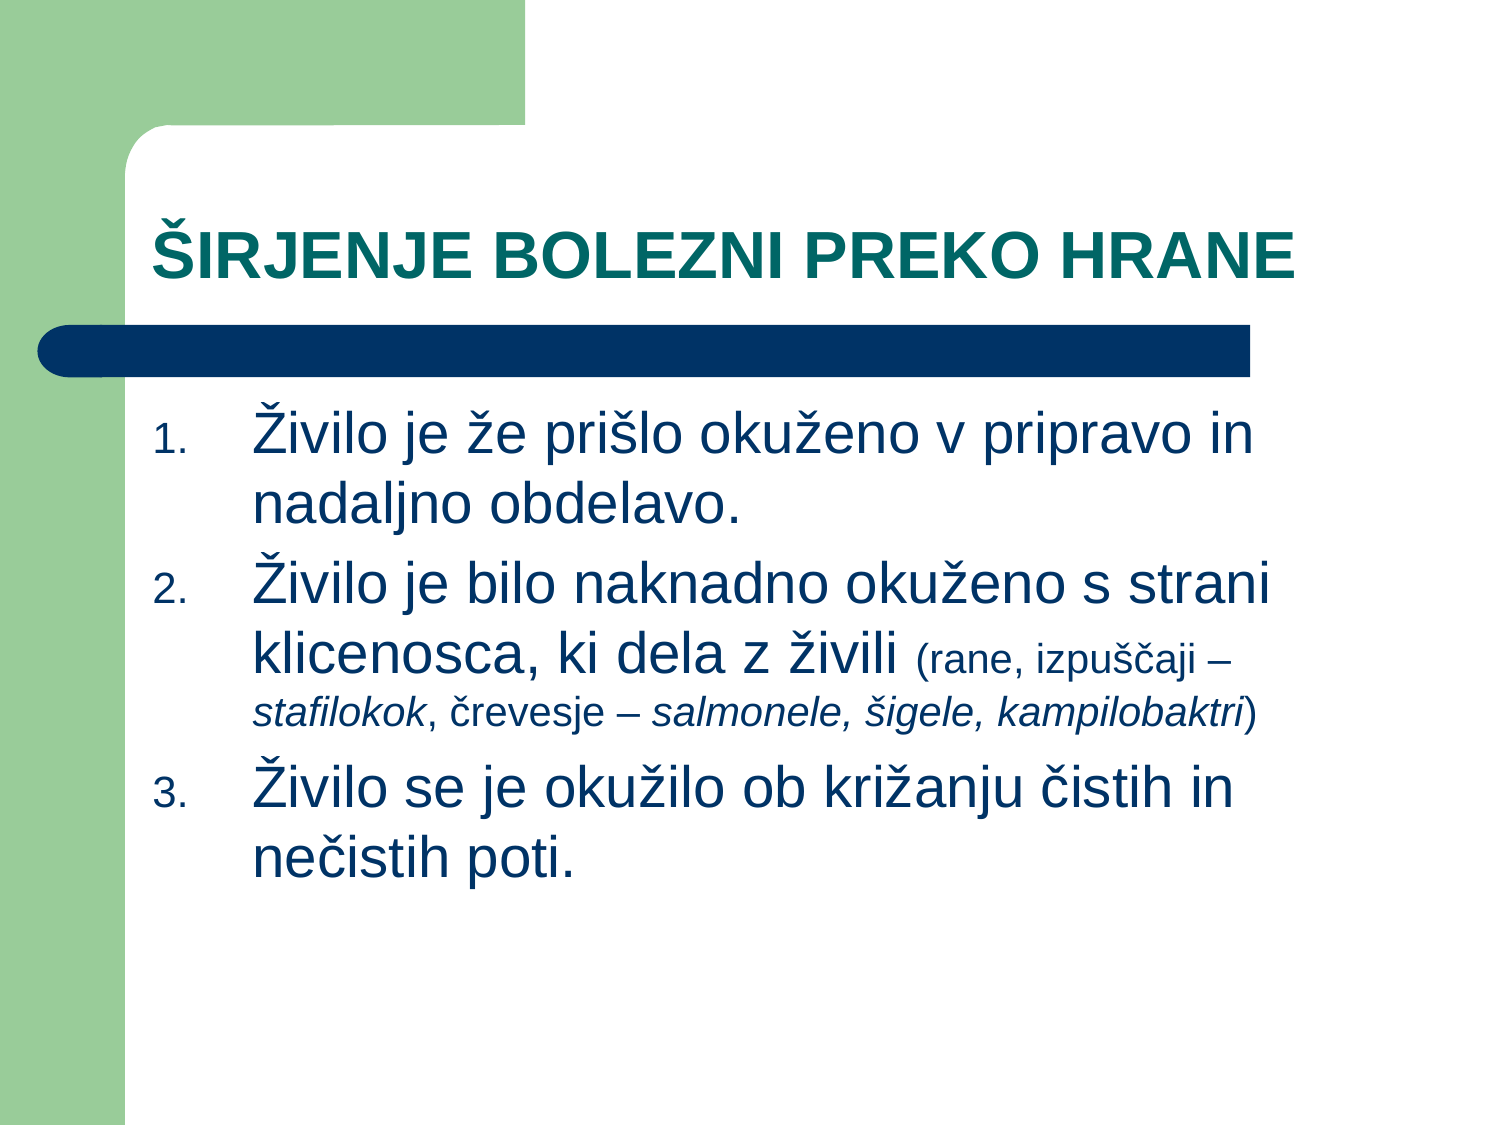

# ŠIRJENJE BOLEZNI PREKO HRANE
Živilo je že prišlo okuženo v pripravo in nadaljno obdelavo.
Živilo je bilo naknadno okuženo s strani klicenosca, ki dela z živili (rane, izpuščaji – stafilokok, črevesje – salmonele, šigele, kampilobaktri)
Živilo se je okužilo ob križanju čistih in nečistih poti.